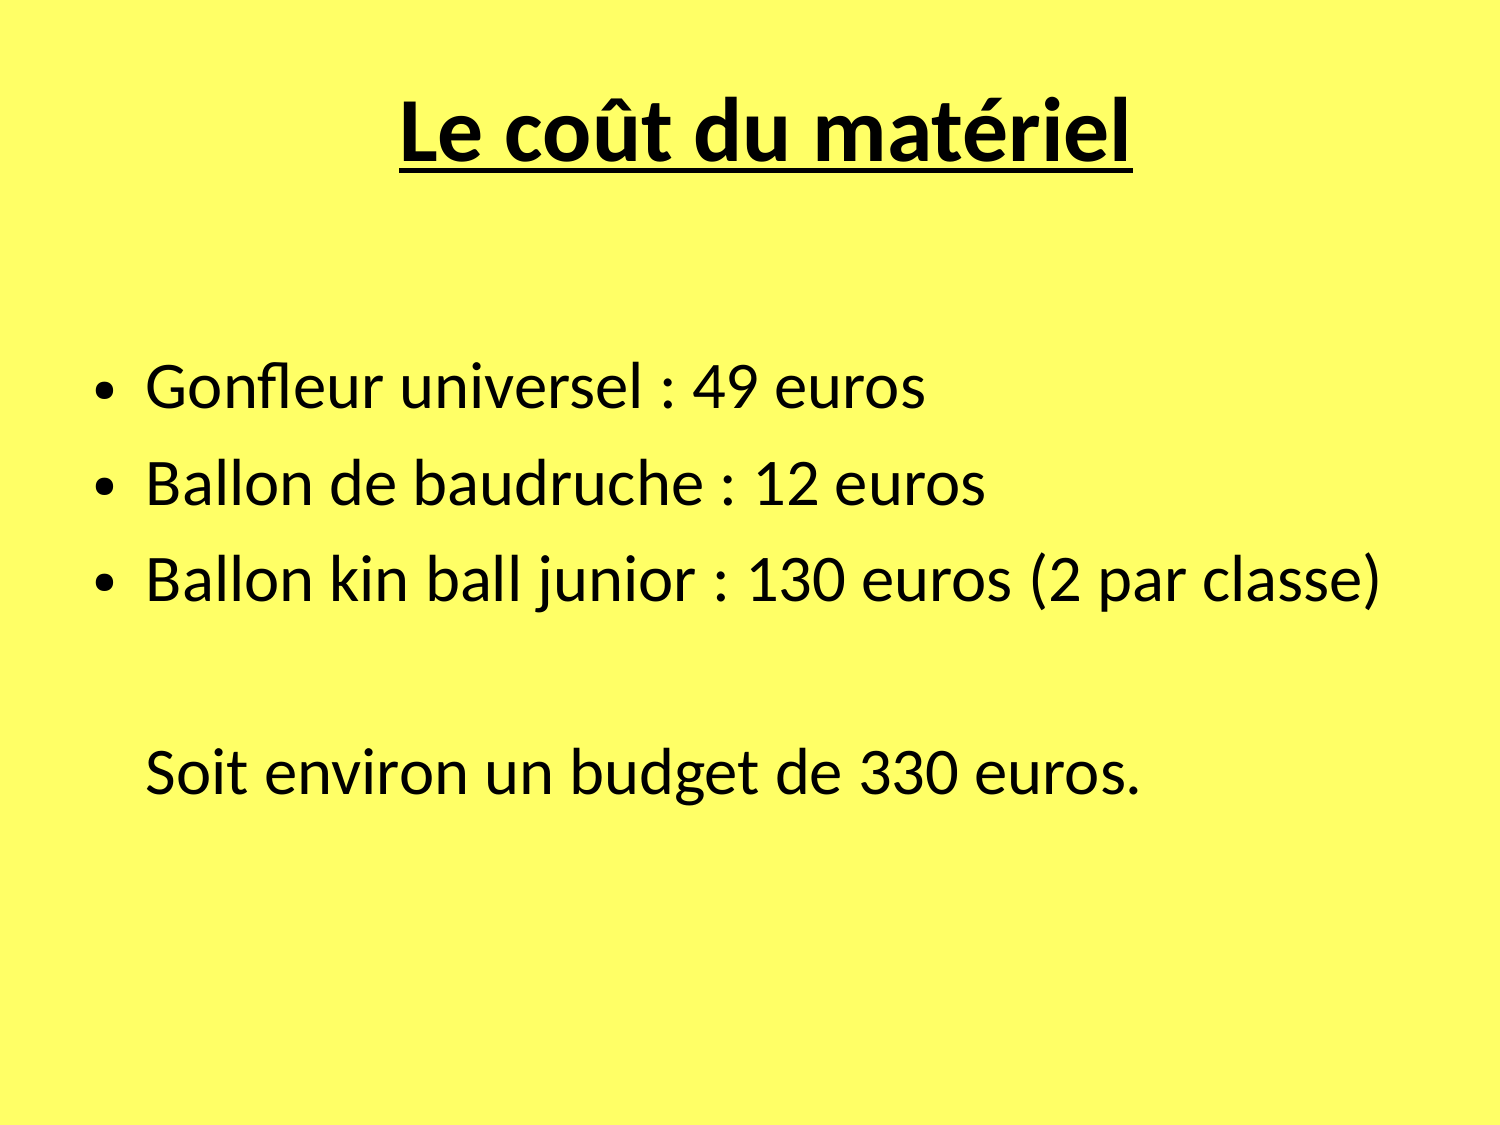

# Le coût du matériel
Gonfleur universel : 49 euros
Ballon de baudruche : 12 euros
Ballon kin ball junior : 130 euros (2 par classe)
Soit environ un budget de 330 euros.